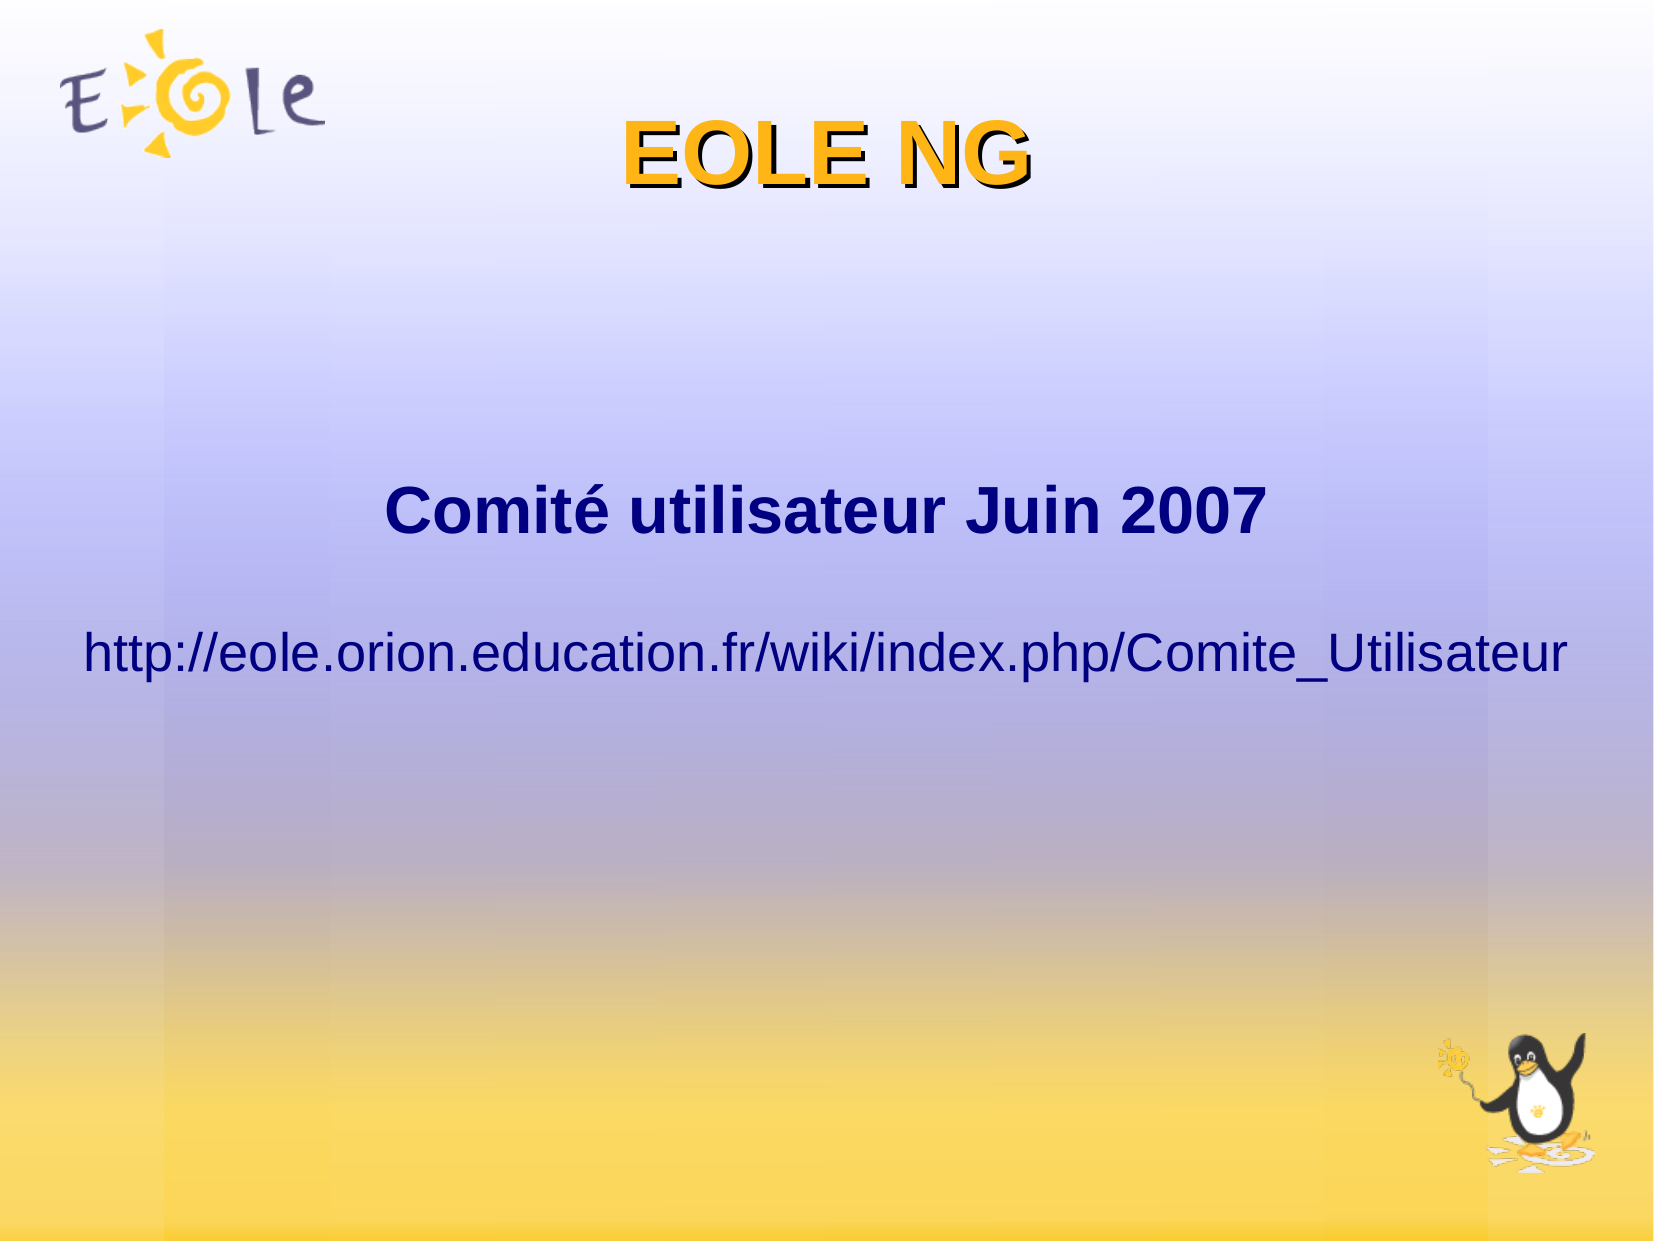

# EOLE NG
Comité utilisateur Juin 2007
http://eole.orion.education.fr/wiki/index.php/Comite_Utilisateur